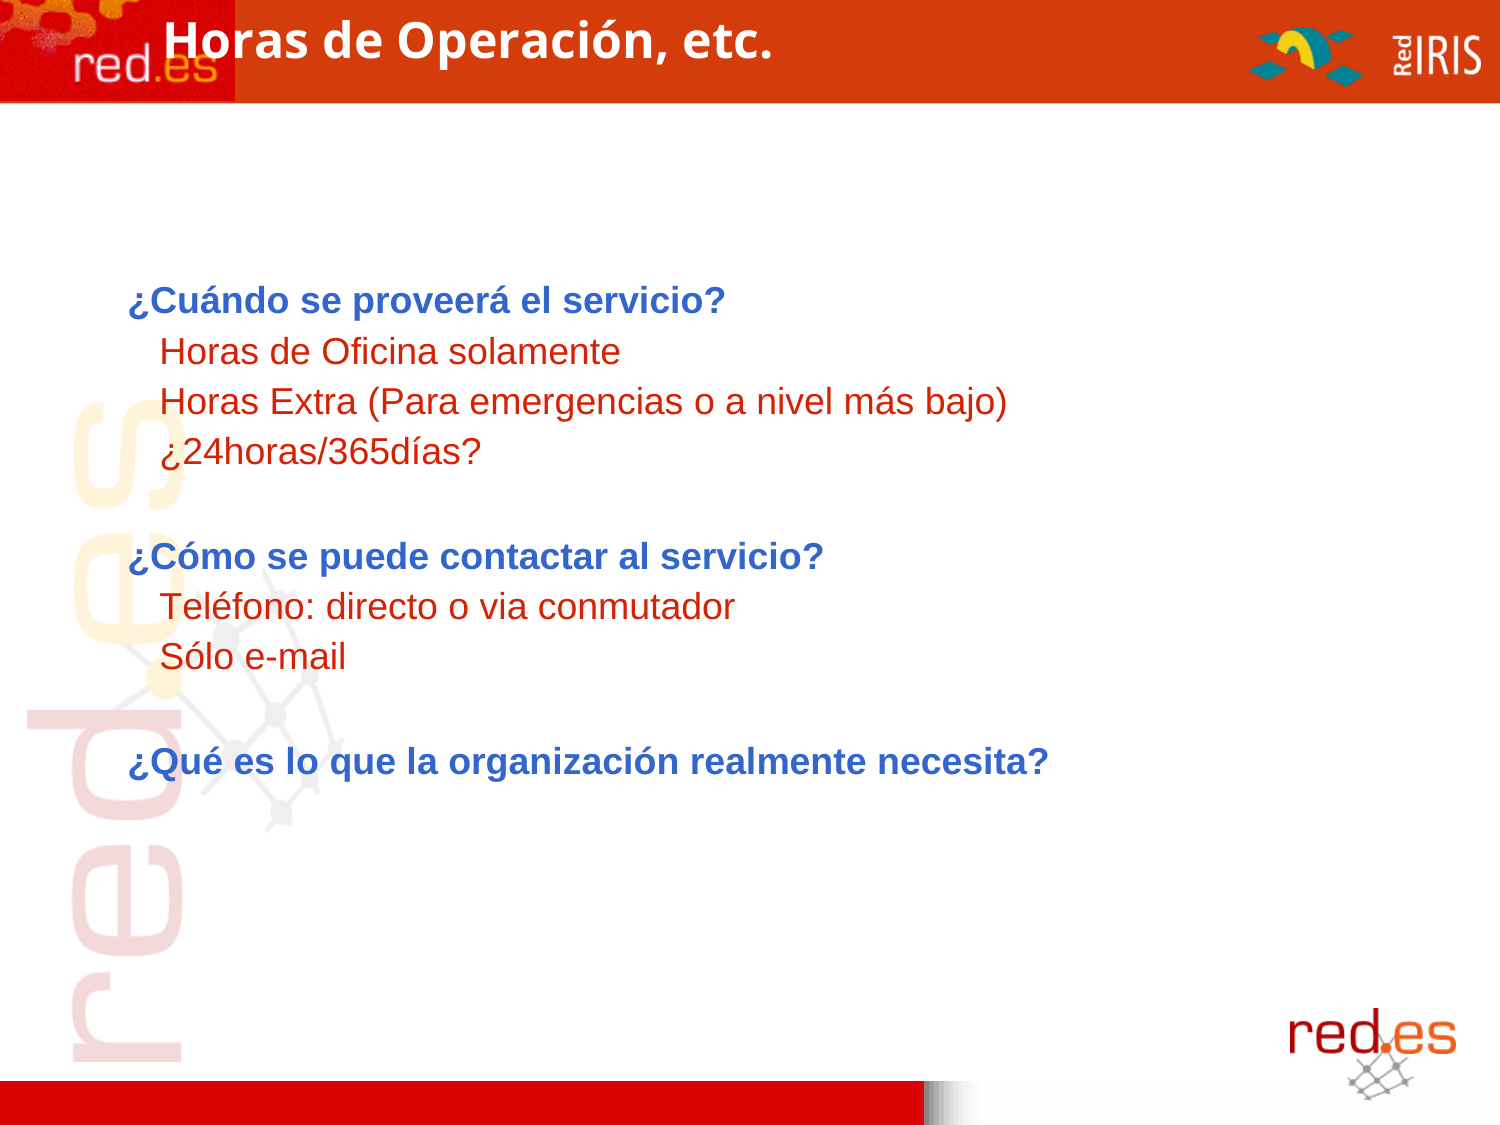

# Horas de Operación, etc.
¿Cuándo se proveerá el servicio?
Horas de Oficina solamente
Horas Extra (Para emergencias o a nivel más bajo)
¿24horas/365días?
¿Cómo se puede contactar al servicio?
Teléfono: directo o via conmutador
Sólo e-mail
¿Qué es lo que la organización realmente necesita?